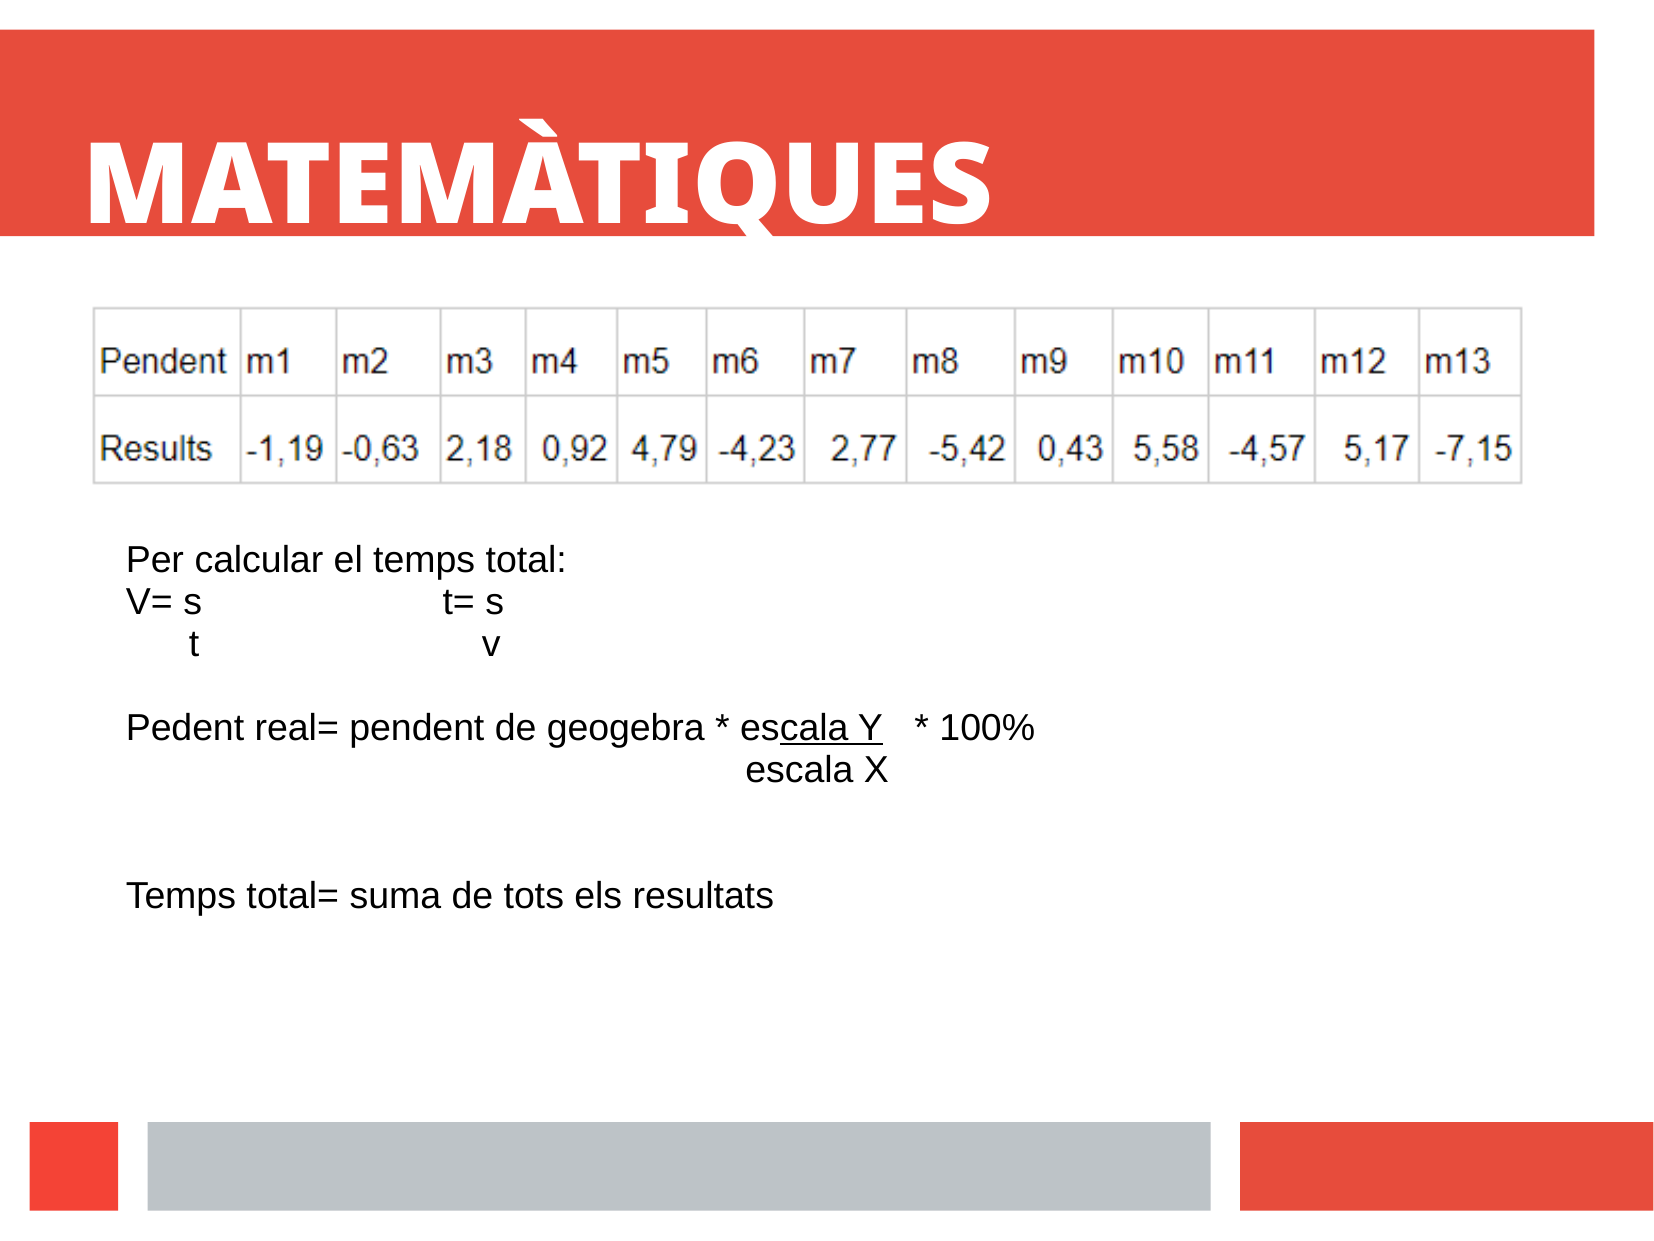

# MATEMÀTIQUES
Per calcular el temps total:
V= s t= s
 t v
Pedent real= pendent de geogebra * escala Y * 100%
 escala X
Temps total= suma de tots els resultats